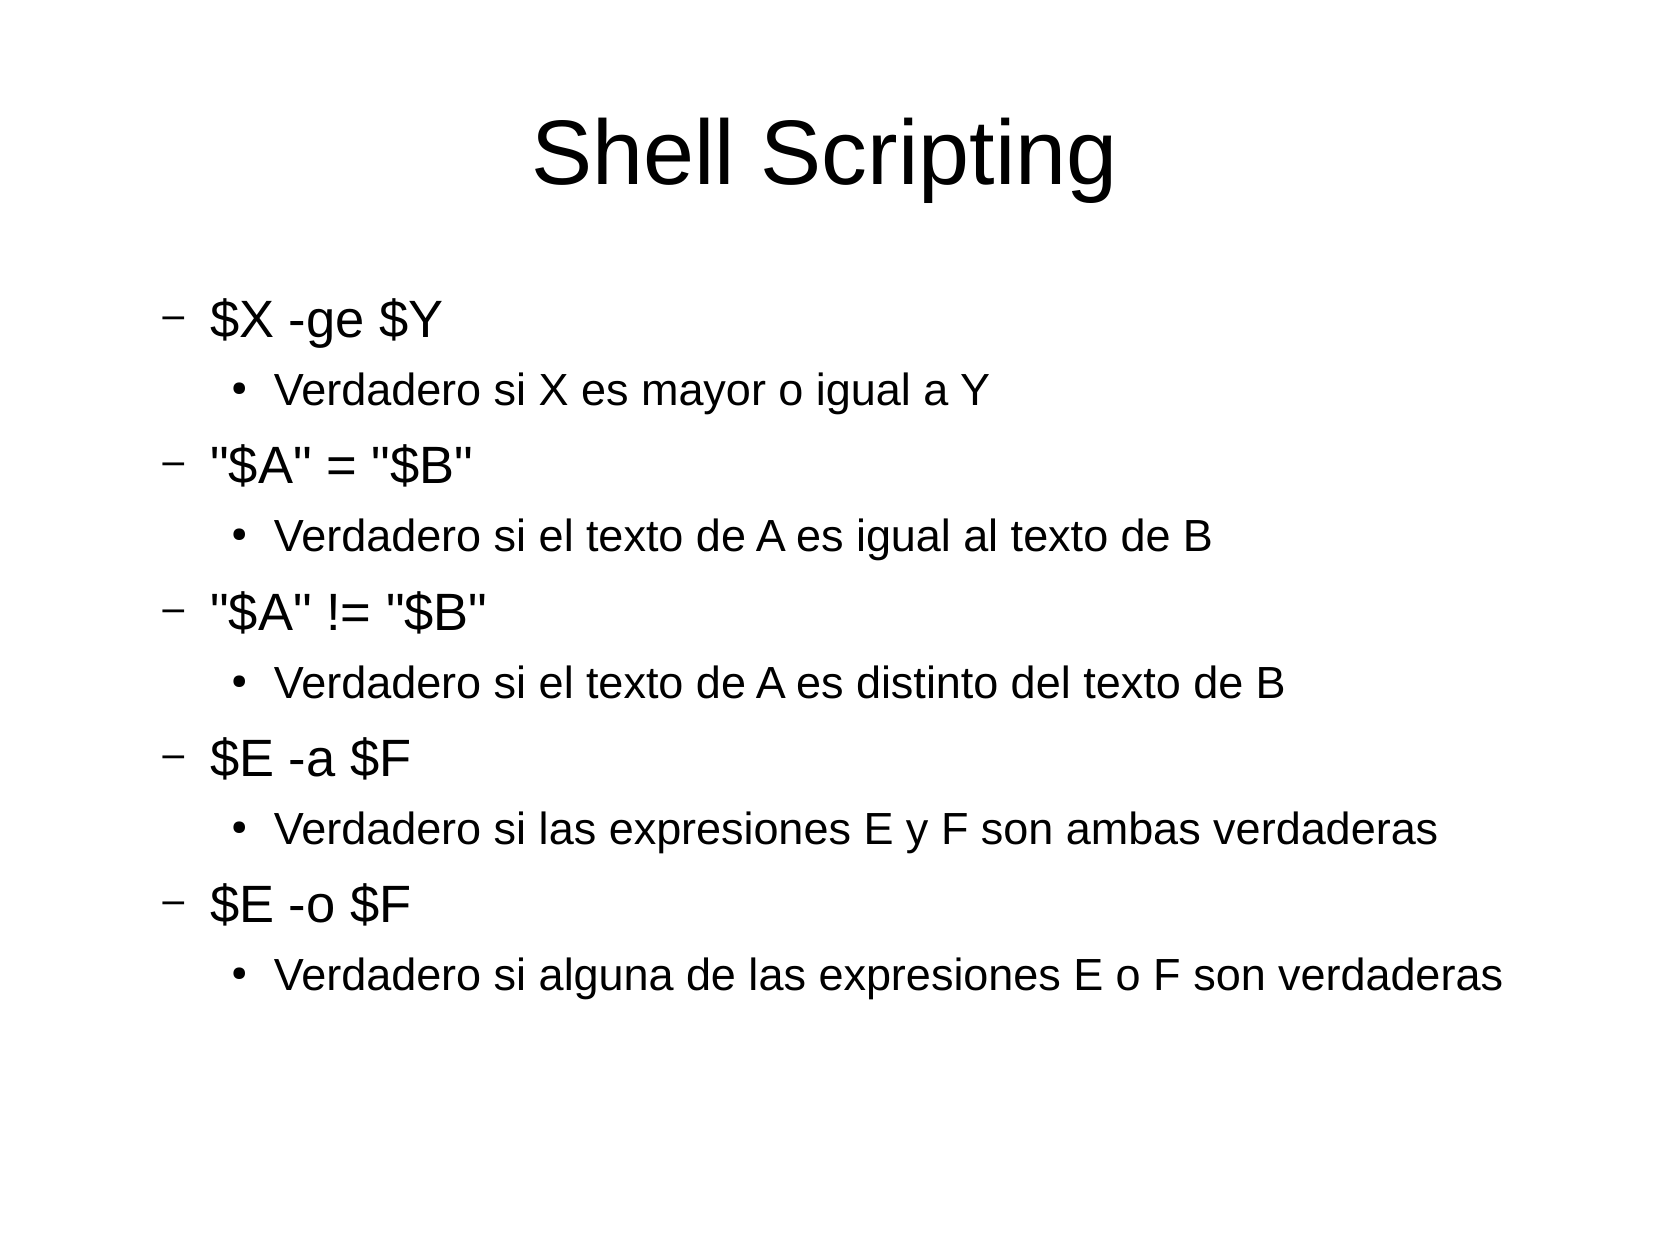

# Shell Scripting
$X -ge $Y
Verdadero si X es mayor o igual a Y
"$A" = "$B"
Verdadero si el texto de A es igual al texto de B
"$A" != "$B"
Verdadero si el texto de A es distinto del texto de B
$E -a $F
Verdadero si las expresiones E y F son ambas verdaderas
$E -o $F
Verdadero si alguna de las expresiones E o F son verdaderas